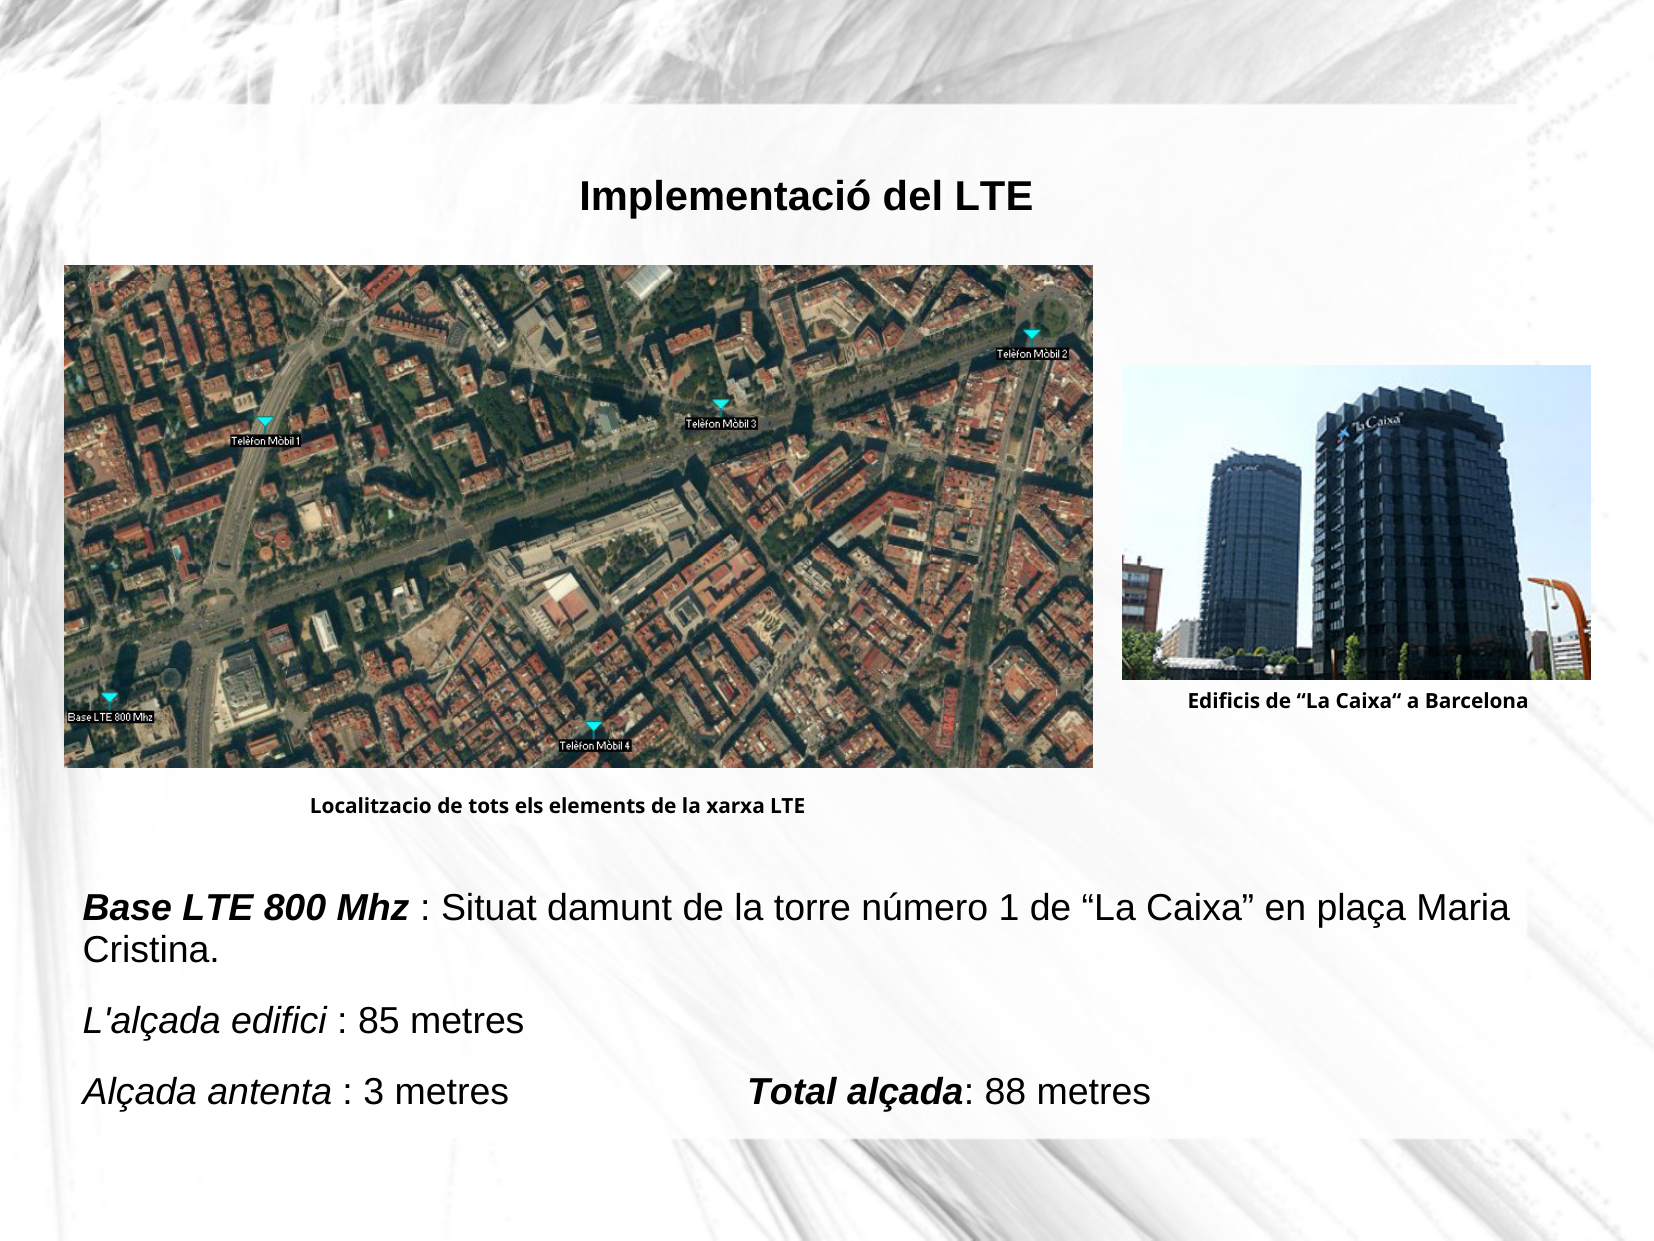

Implementació del LTE
# Base LTE 800 Mhz : Situat damunt de la torre número 1 de “La Caixa” en plaça Maria Cristina.
L'alçada edifici : 85 metres
Alçada antenta : 3 metres 				Total alçada: 88 metres
Edificis de “La Caixa“ a Barcelona
Localitzacio de tots els elements de la xarxa LTE